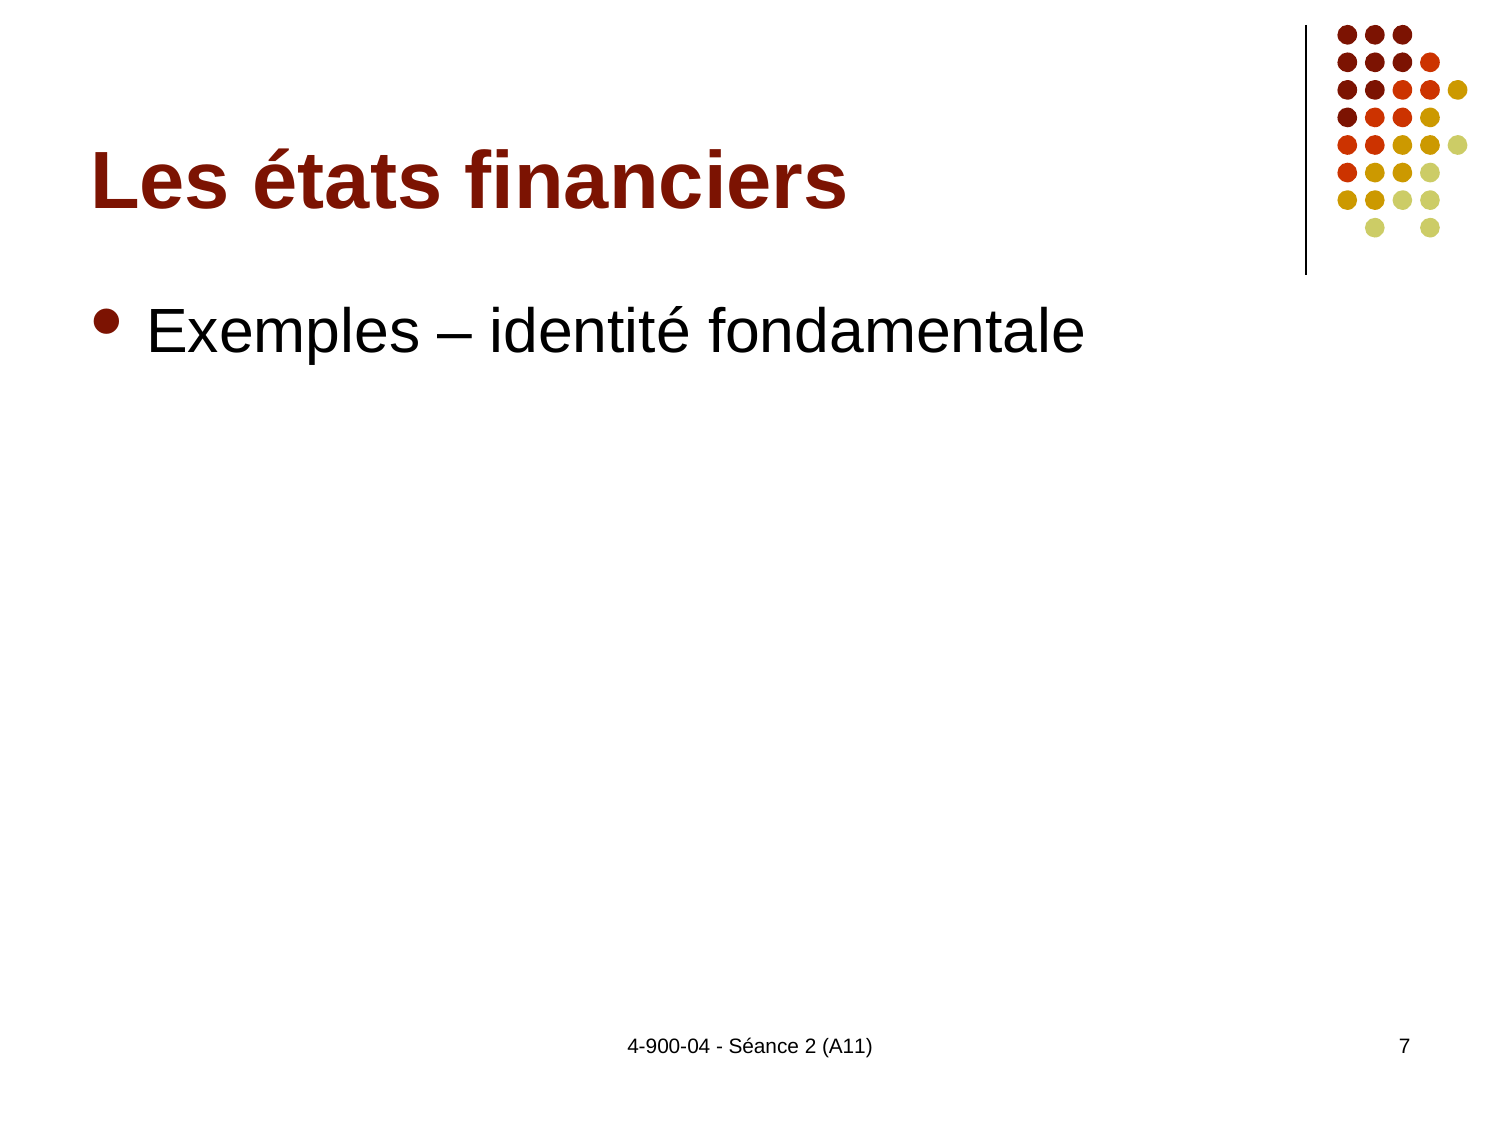

# Les états financiers
Exemples – identité fondamentale
4-900-04 - Séance 2 (A11)